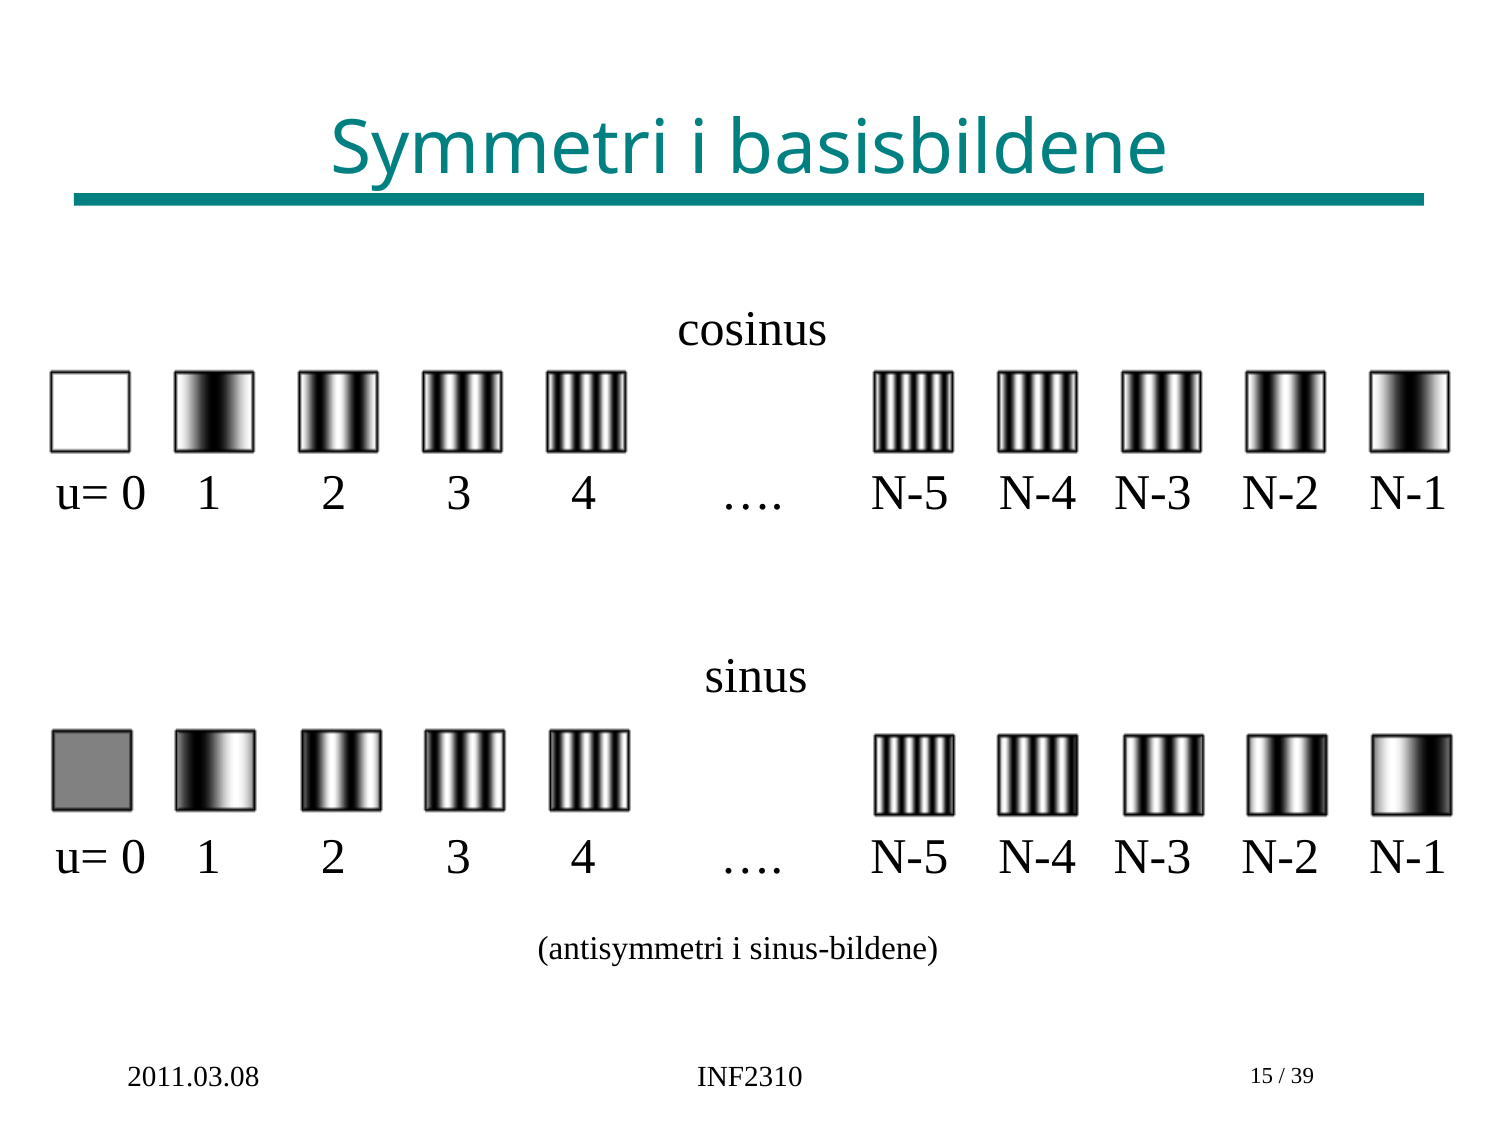

# Symmetri i basisbildene
cosinus
u= 0 1 2 3 4 …. N-5 N-4 N-3 N-2 N-1
sinus
u= 0 1 2 3 4 …. N-5 N-4 N-3 N-2 N-1
(antisymmetri i sinus-bildene)
2011.03.08XXX
INF2310